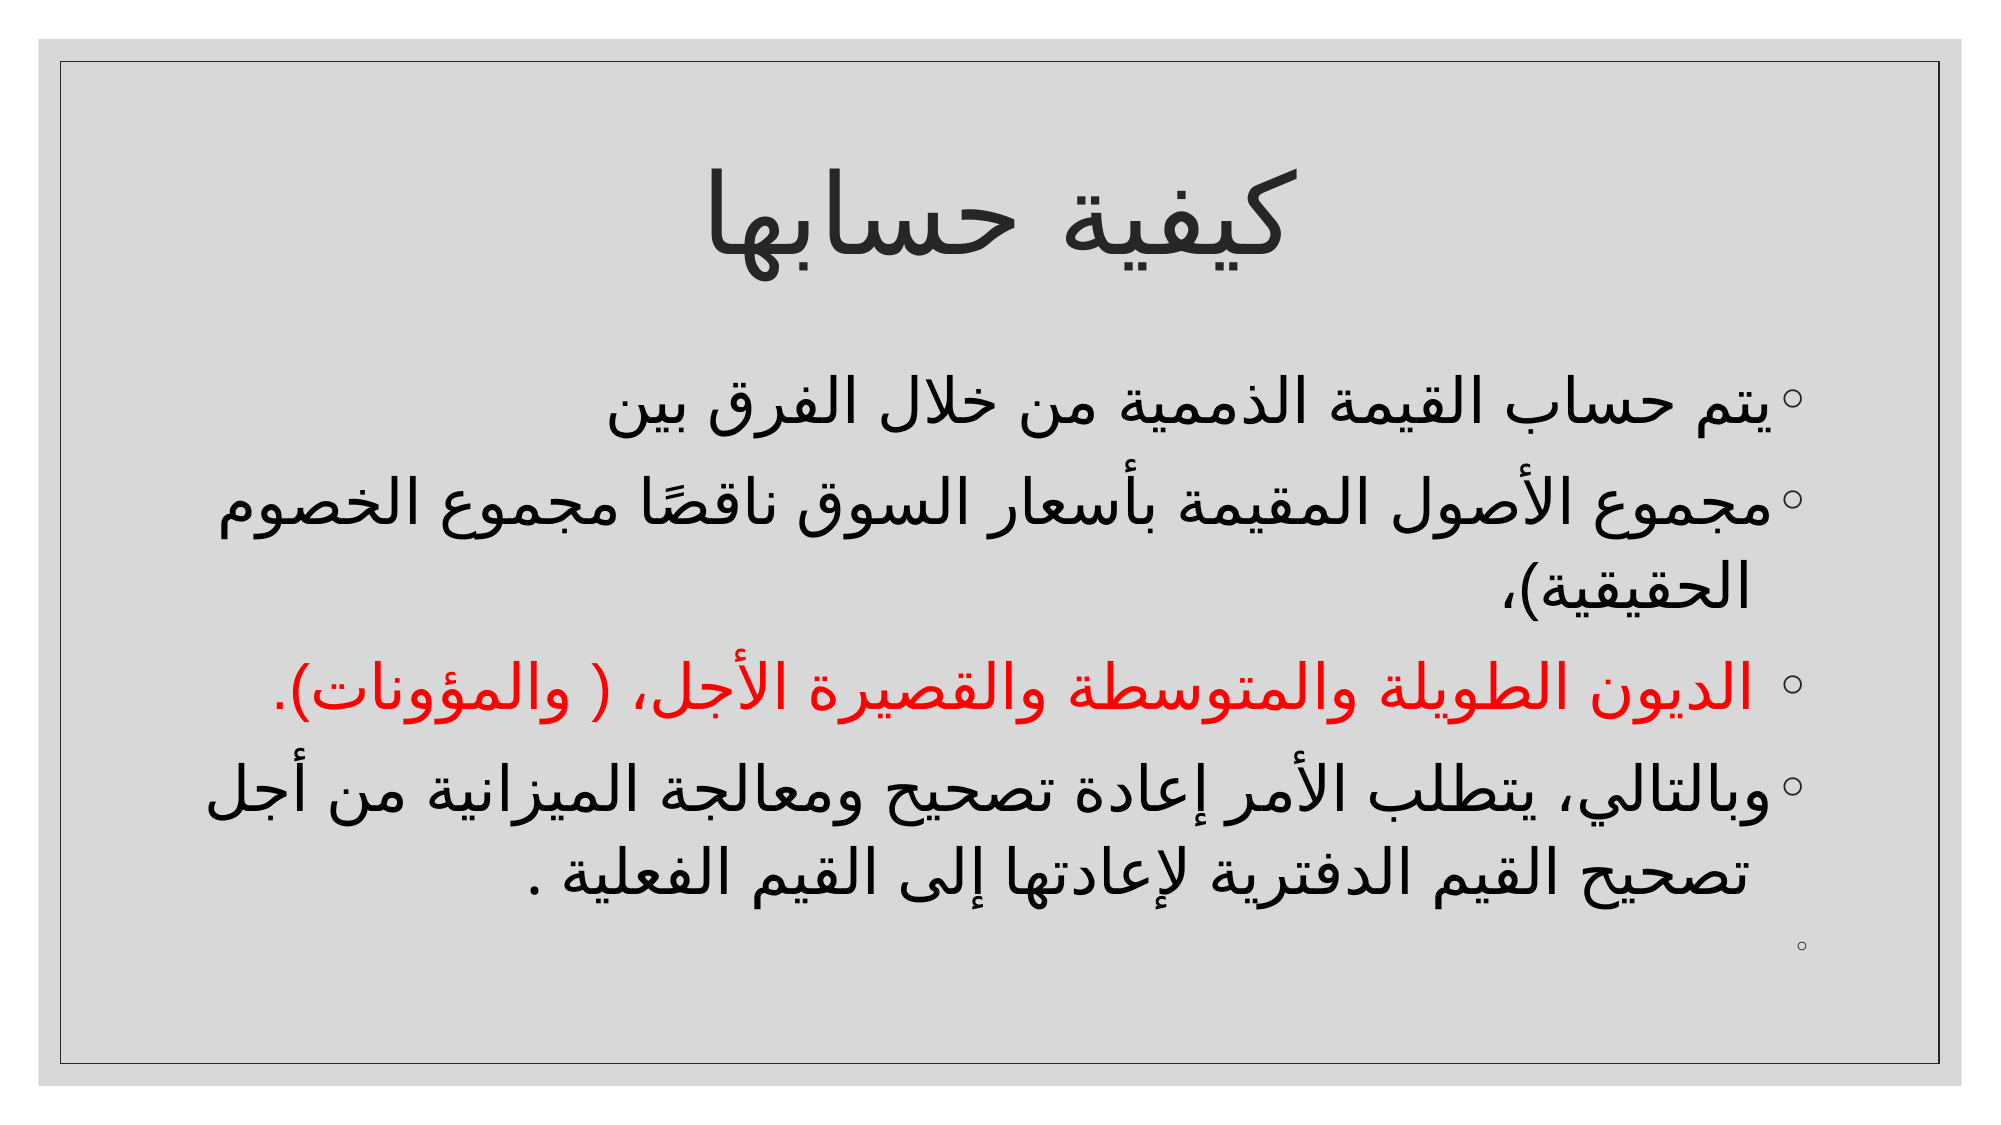

# كيفية حسابها
يتم حساب القيمة الذممية من خلال الفرق بين
مجموع الأصول المقيمة بأسعار السوق ناقصًا مجموع الخصوم الحقيقية)،
 الديون الطويلة والمتوسطة والقصيرة الأجل، ( والمؤونات).
وبالتالي، يتطلب الأمر إعادة تصحيح ومعالجة الميزانية من أجل تصحيح القيم الدفترية لإعادتها إلى القيم الفعلية .